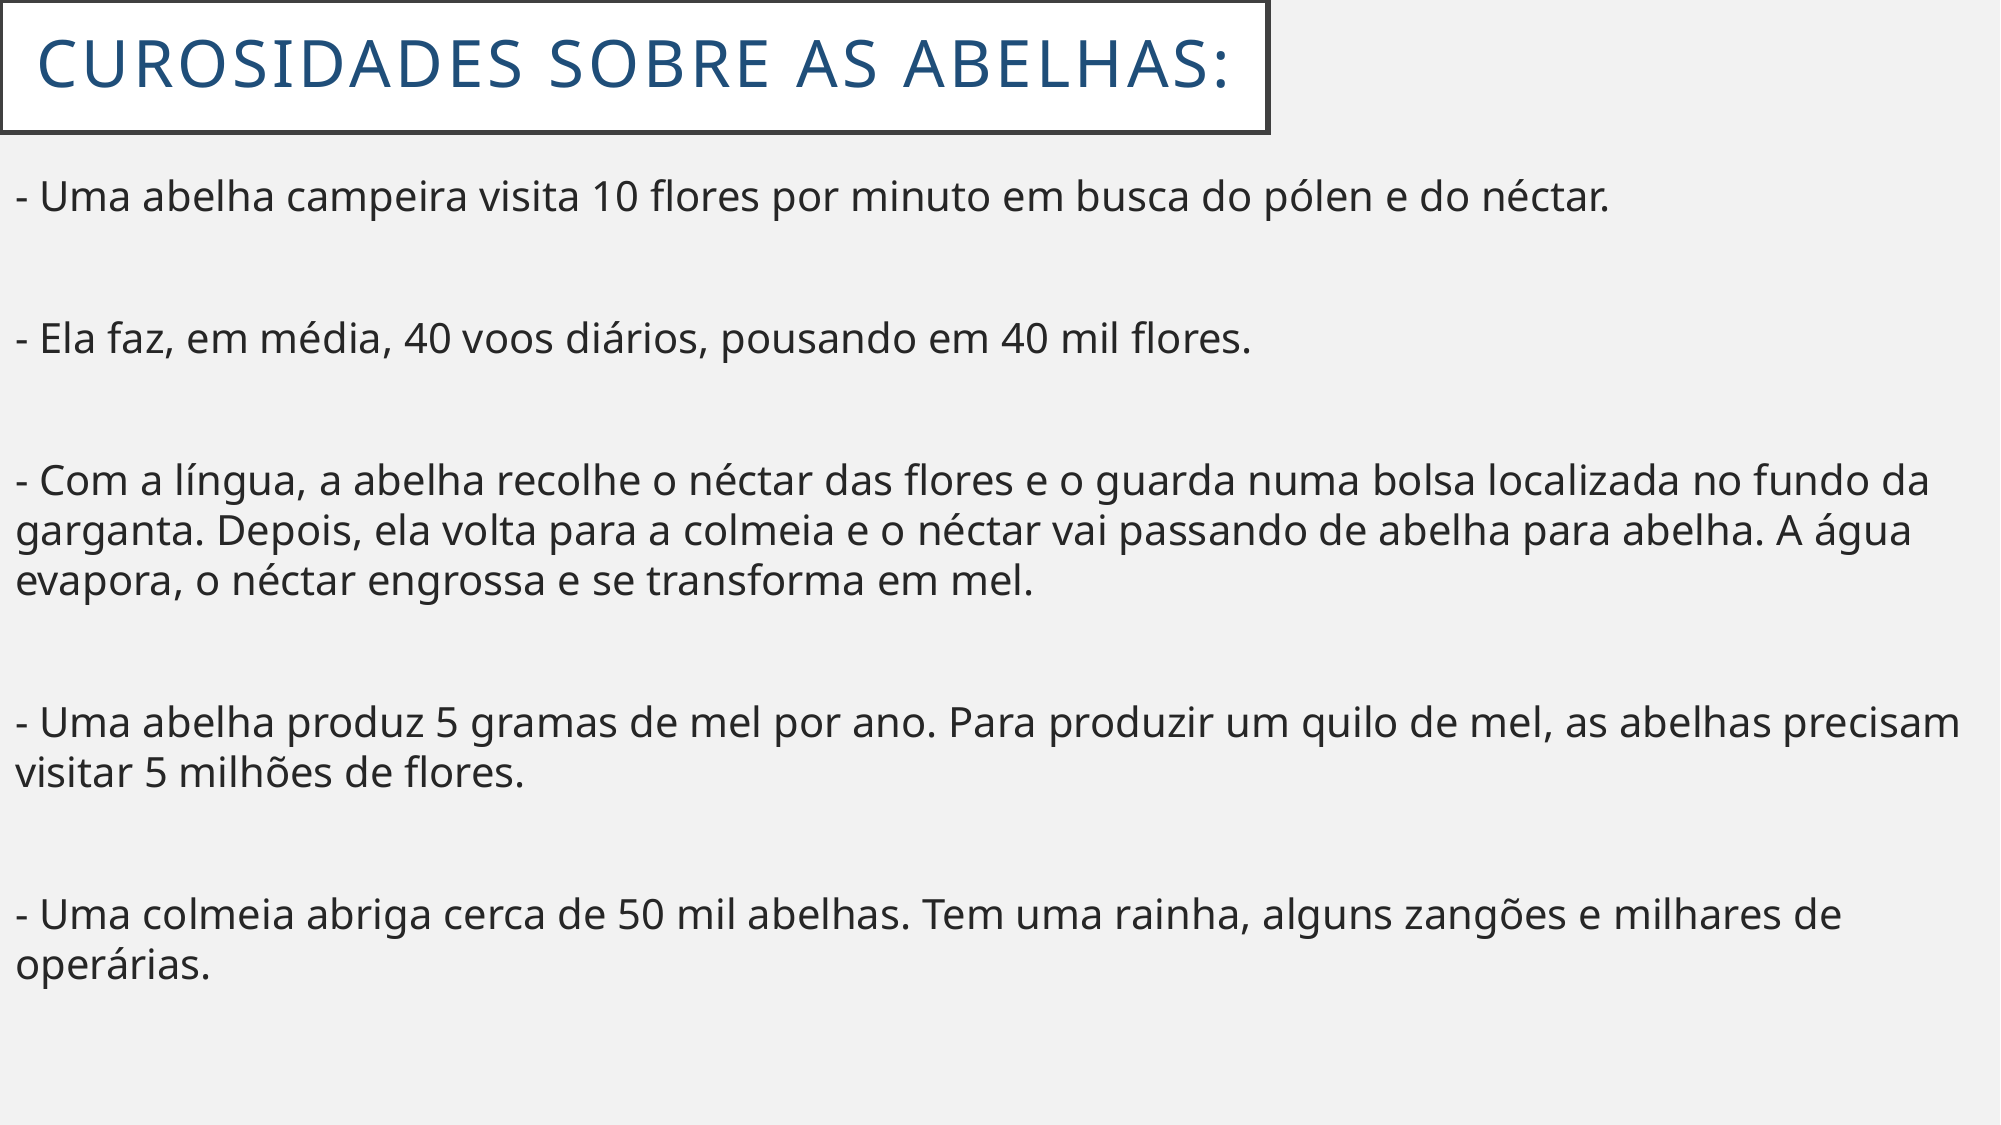

# Curosidades sobre as abelhas:
- Uma abelha campeira visita 10 flores por minuto em busca do pólen e do néctar.
- Ela faz, em média, 40 voos diários, pousando em 40 mil flores.
- Com a língua, a abelha recolhe o néctar das flores e o guarda numa bolsa localizada no fundo da garganta. Depois, ela volta para a colmeia e o néctar vai passando de abelha para abelha. A água evapora, o néctar engrossa e se transforma em mel.
- Uma abelha produz 5 gramas de mel por ano. Para produzir um quilo de mel, as abelhas precisam visitar 5 milhões de flores.
- Uma colmeia abriga cerca de 50 mil abelhas. Tem uma rainha, alguns zangões e milhares de operárias.